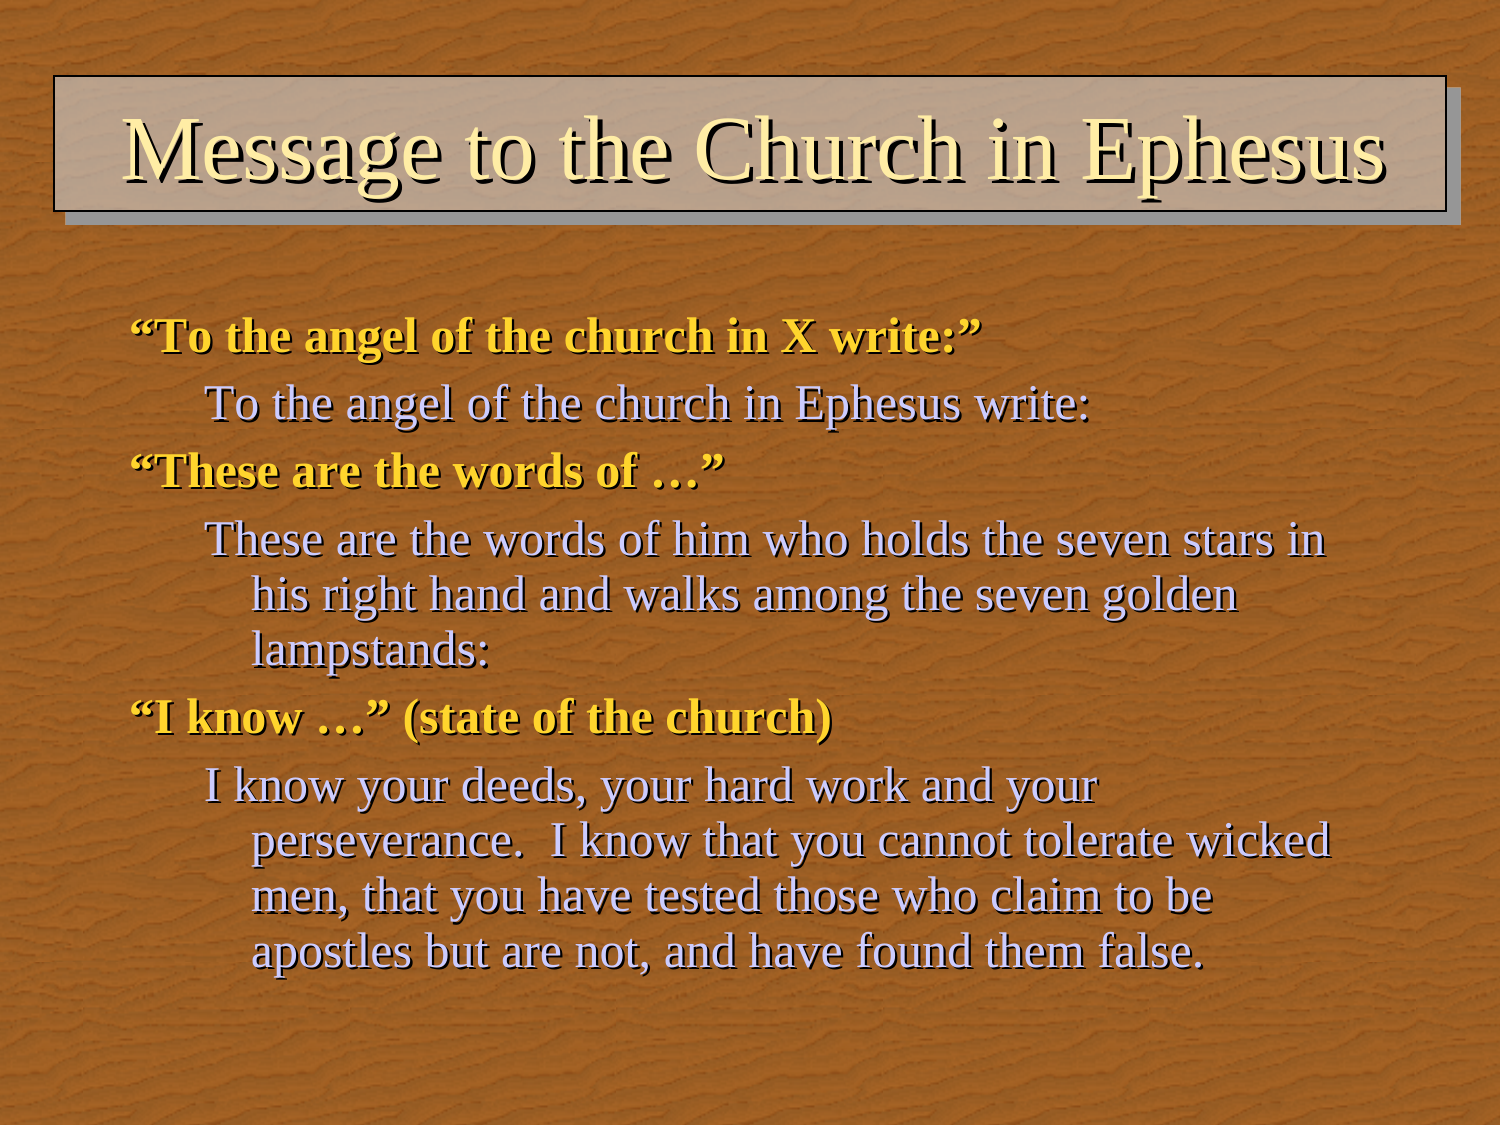

# Message to the Church in Ephesus
“To the angel of the church in X write:”
To the angel of the church in Ephesus write:
“These are the words of …”
These are the words of him who holds the seven stars in his right hand and walks among the seven golden lampstands:
“I know …” (state of the church)
I know your deeds, your hard work and your perseverance. I know that you cannot tolerate wicked men, that you have tested those who claim to be apostles but are not, and have found them false.